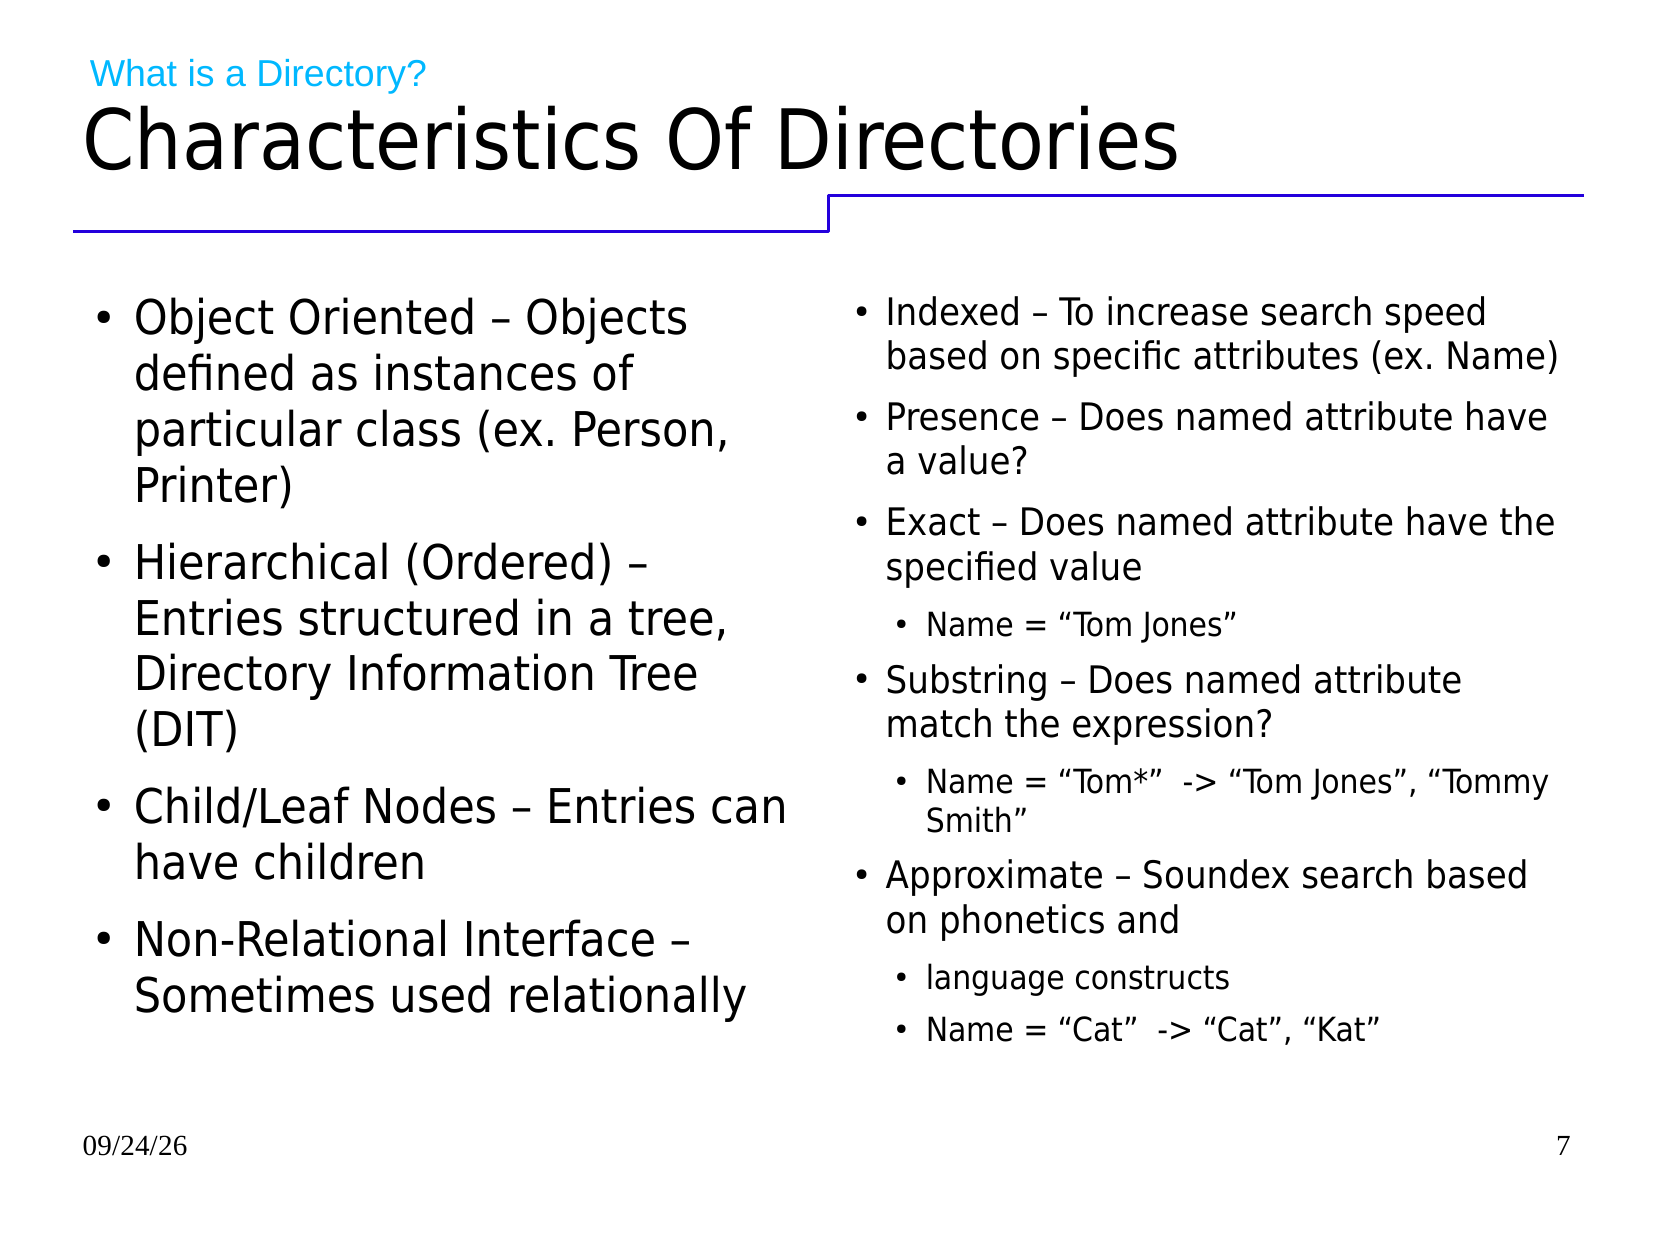

What is a Directory?
# Characteristics Of Directories
Object Oriented – Objects defined as instances of particular class (ex. Person, Printer)
Hierarchical (Ordered) – Entries structured in a tree, Directory Information Tree (DIT)
Child/Leaf Nodes – Entries can have children
Non-Relational Interface – Sometimes used relationally
Indexed – To increase search speed based on specific attributes (ex. Name)
Presence – Does named attribute have a value?
Exact – Does named attribute have the specified value
Name = “Tom Jones”
Substring – Does named attribute match the expression?
Name = “Tom*” -> “Tom Jones”, “Tommy Smith”
Approximate – Soundex search based on phonetics and
language constructs
Name = “Cat” -> “Cat”, “Kat”
7